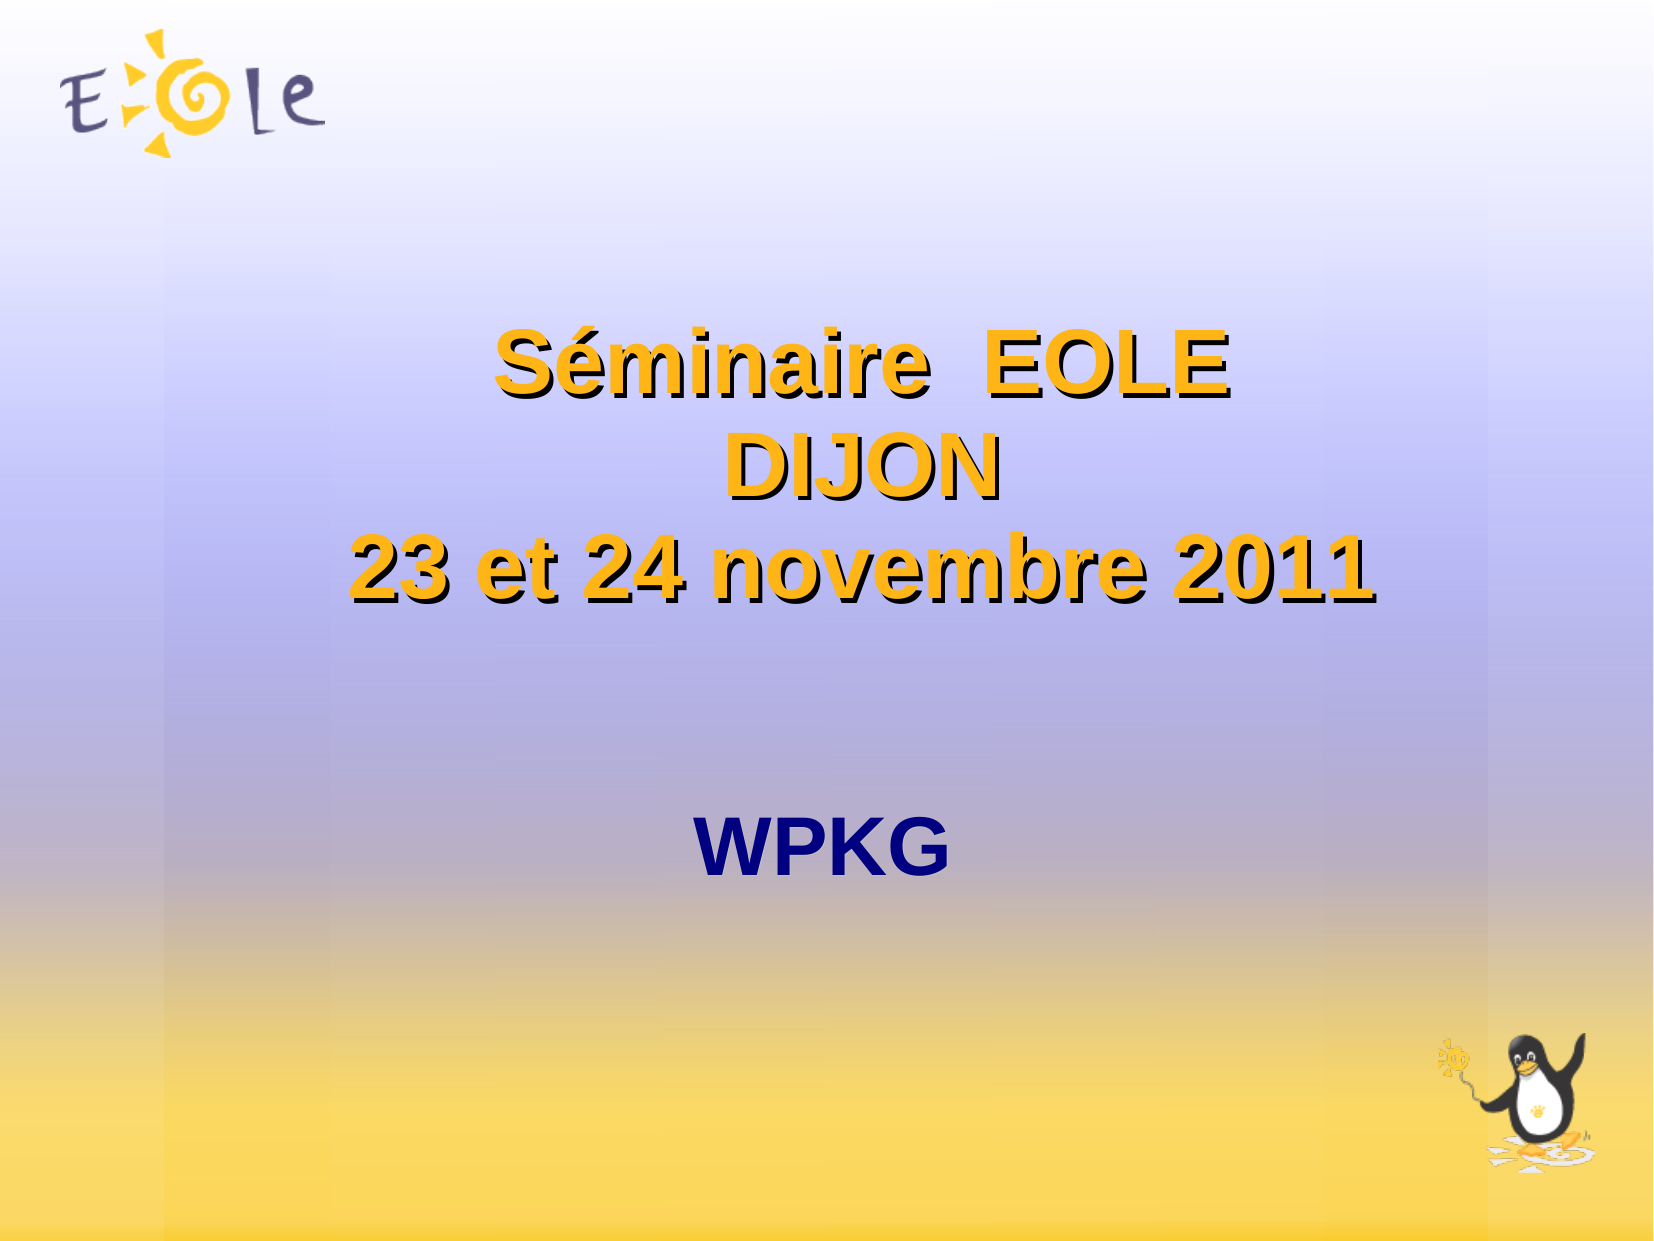

# Séminaire EOLE DIJON 23 et 24 novembre 2011
WPKG